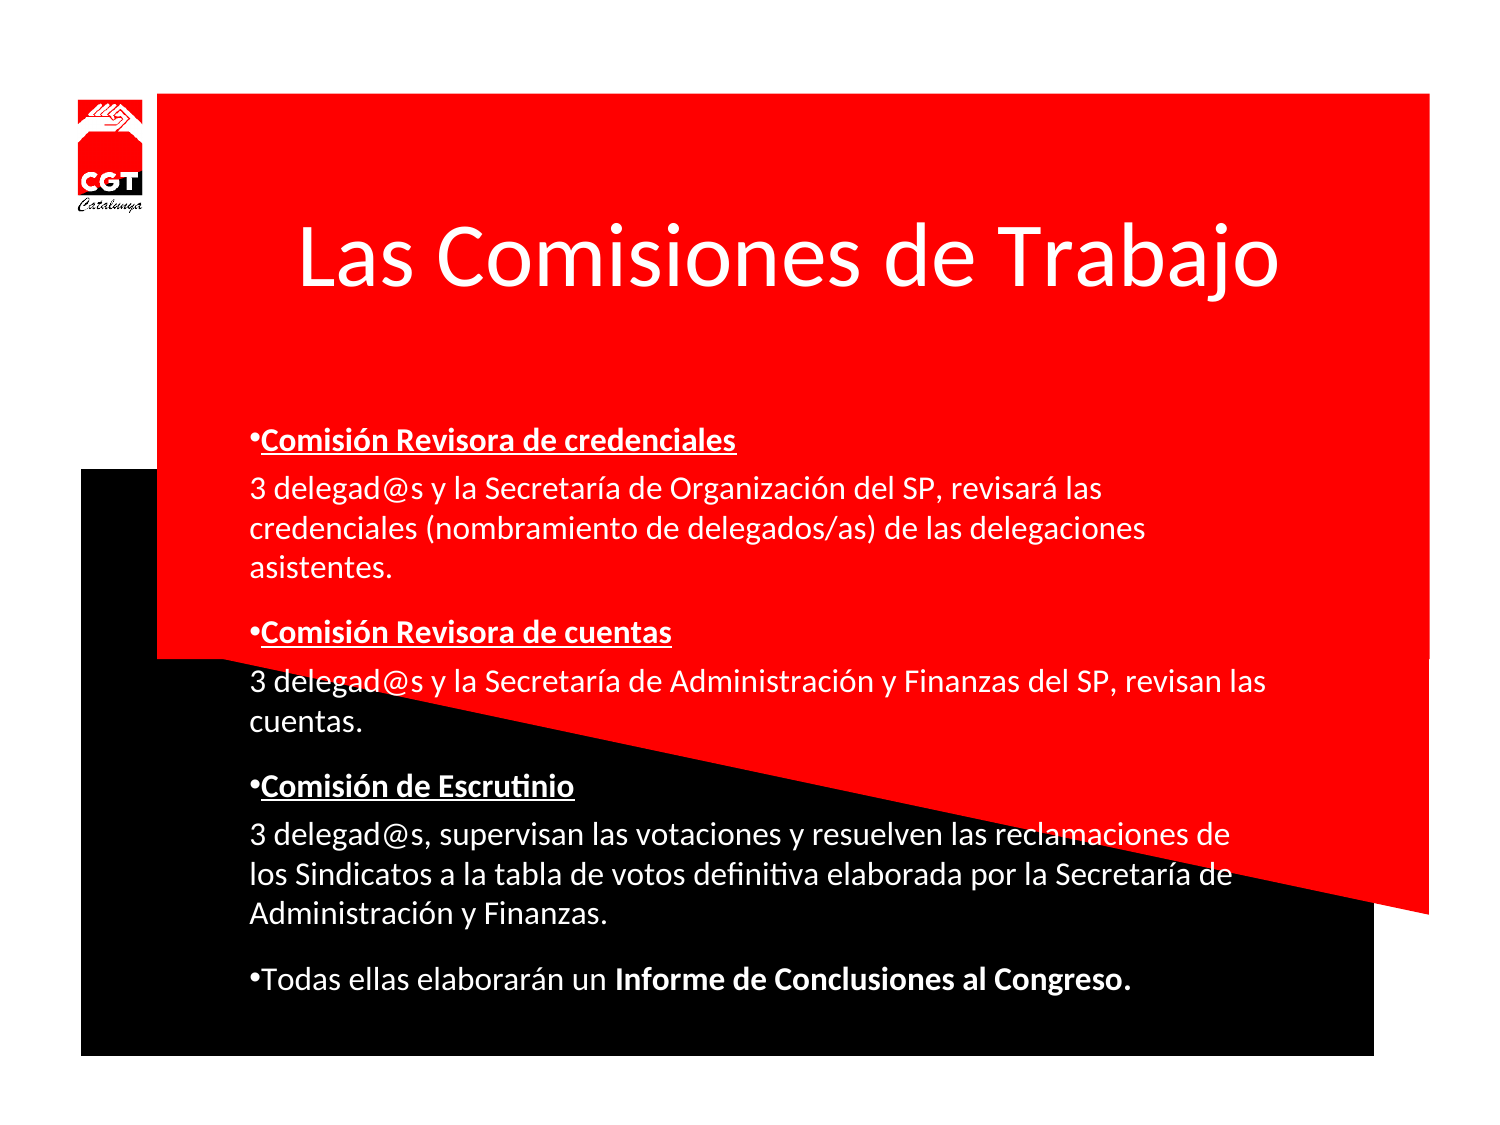

# Las Comisiones de Trabajo
Comisión Revisora de credenciales
3 delegad@s y la Secretaría de Organización del SP, revisará las credenciales (nombramiento de delegados/as) de las delegaciones asistentes.
Comisión Revisora de cuentas
3 delegad@s y la Secretaría de Administración y Finanzas del SP, revisan las cuentas.
Comisión de Escrutinio
3 delegad@s, supervisan las votaciones y resuelven las reclamaciones de los Sindicatos a la tabla de votos definitiva elaborada por la Secretaría de Administración y Finanzas.
Todas ellas elaborarán un Informe de Conclusiones al Congreso.